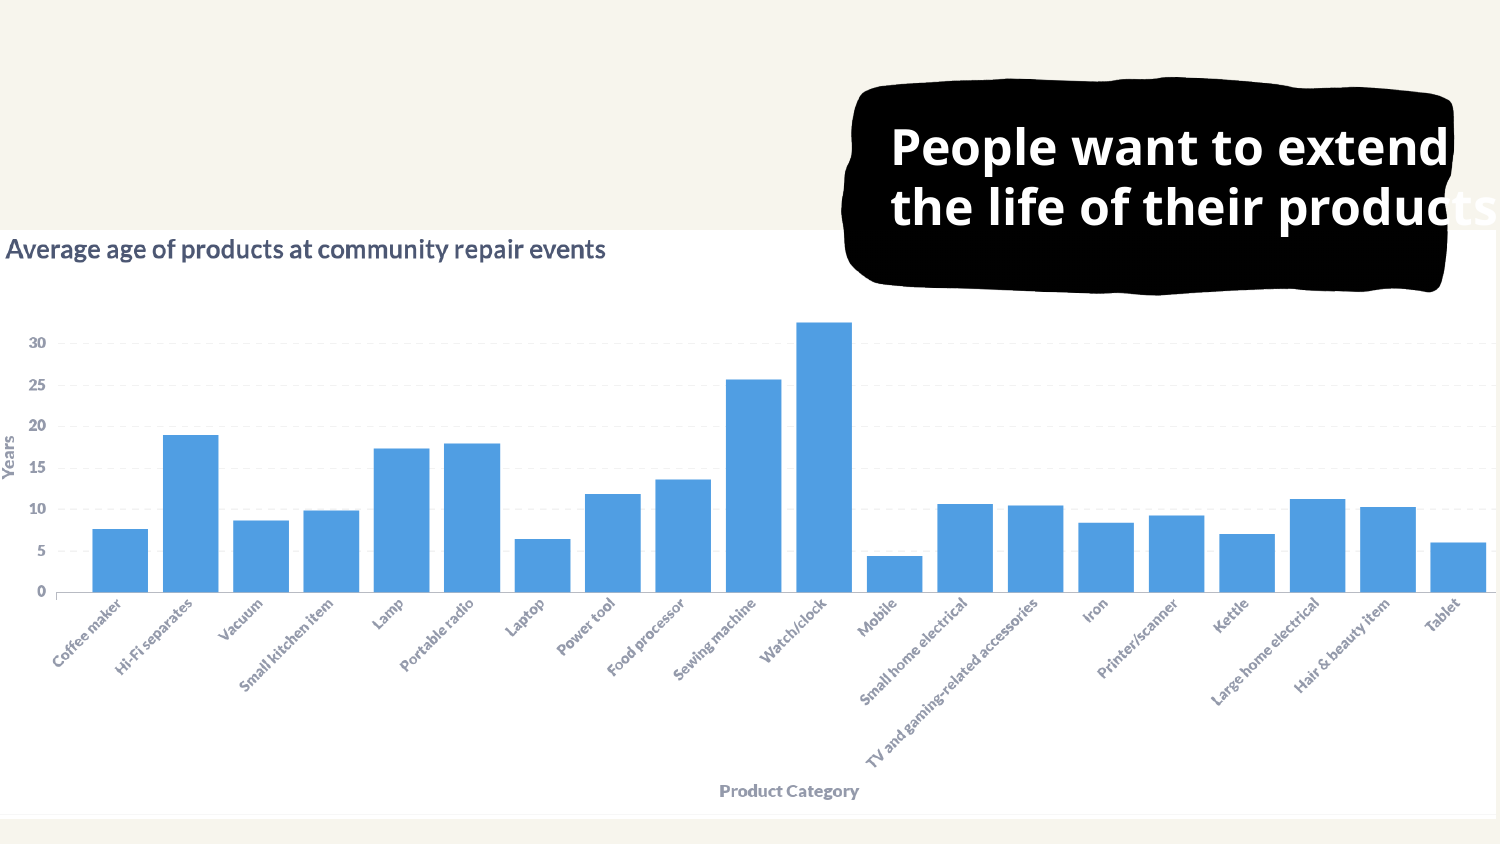

People want to extend
the life of their products